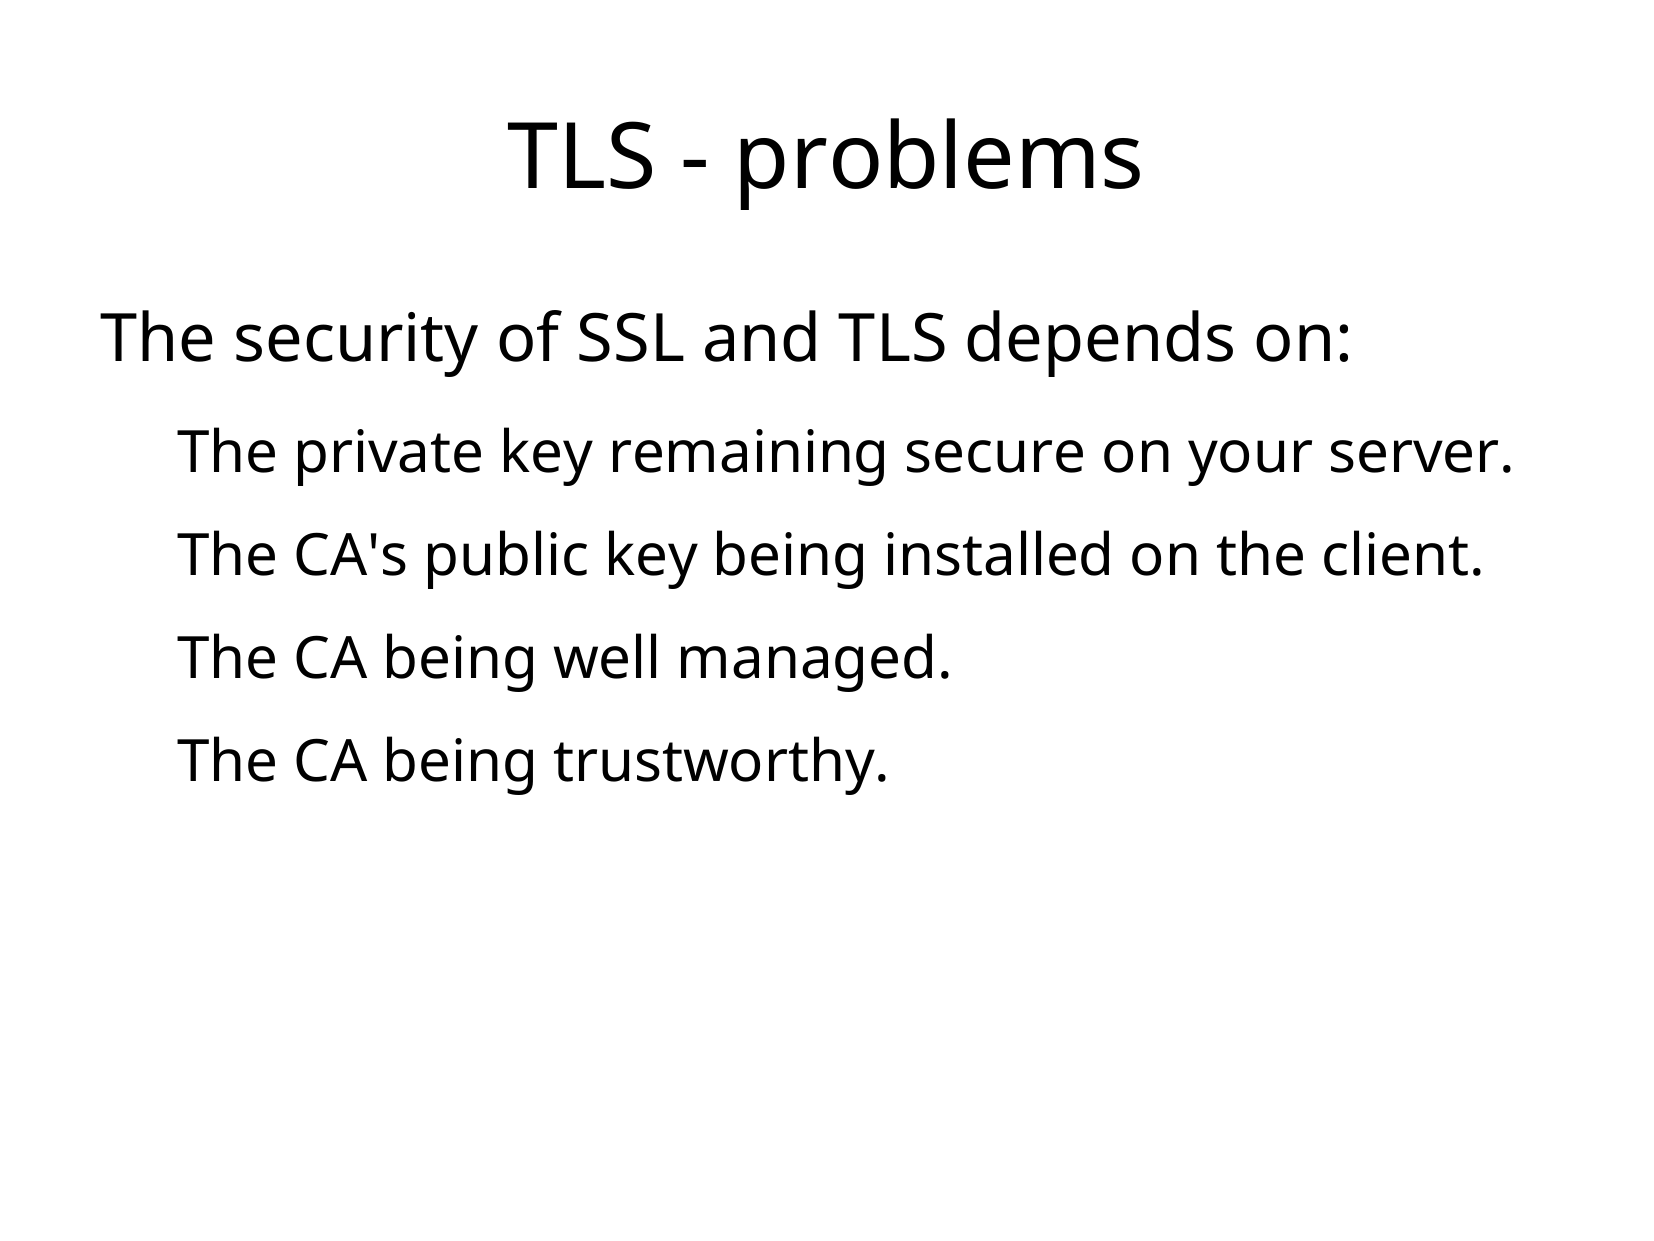

# TLS - problems
The security of SSL and TLS depends on:
The private key remaining secure on your server.
The CA's public key being installed on the client.
The CA being well managed.
The CA being trustworthy.